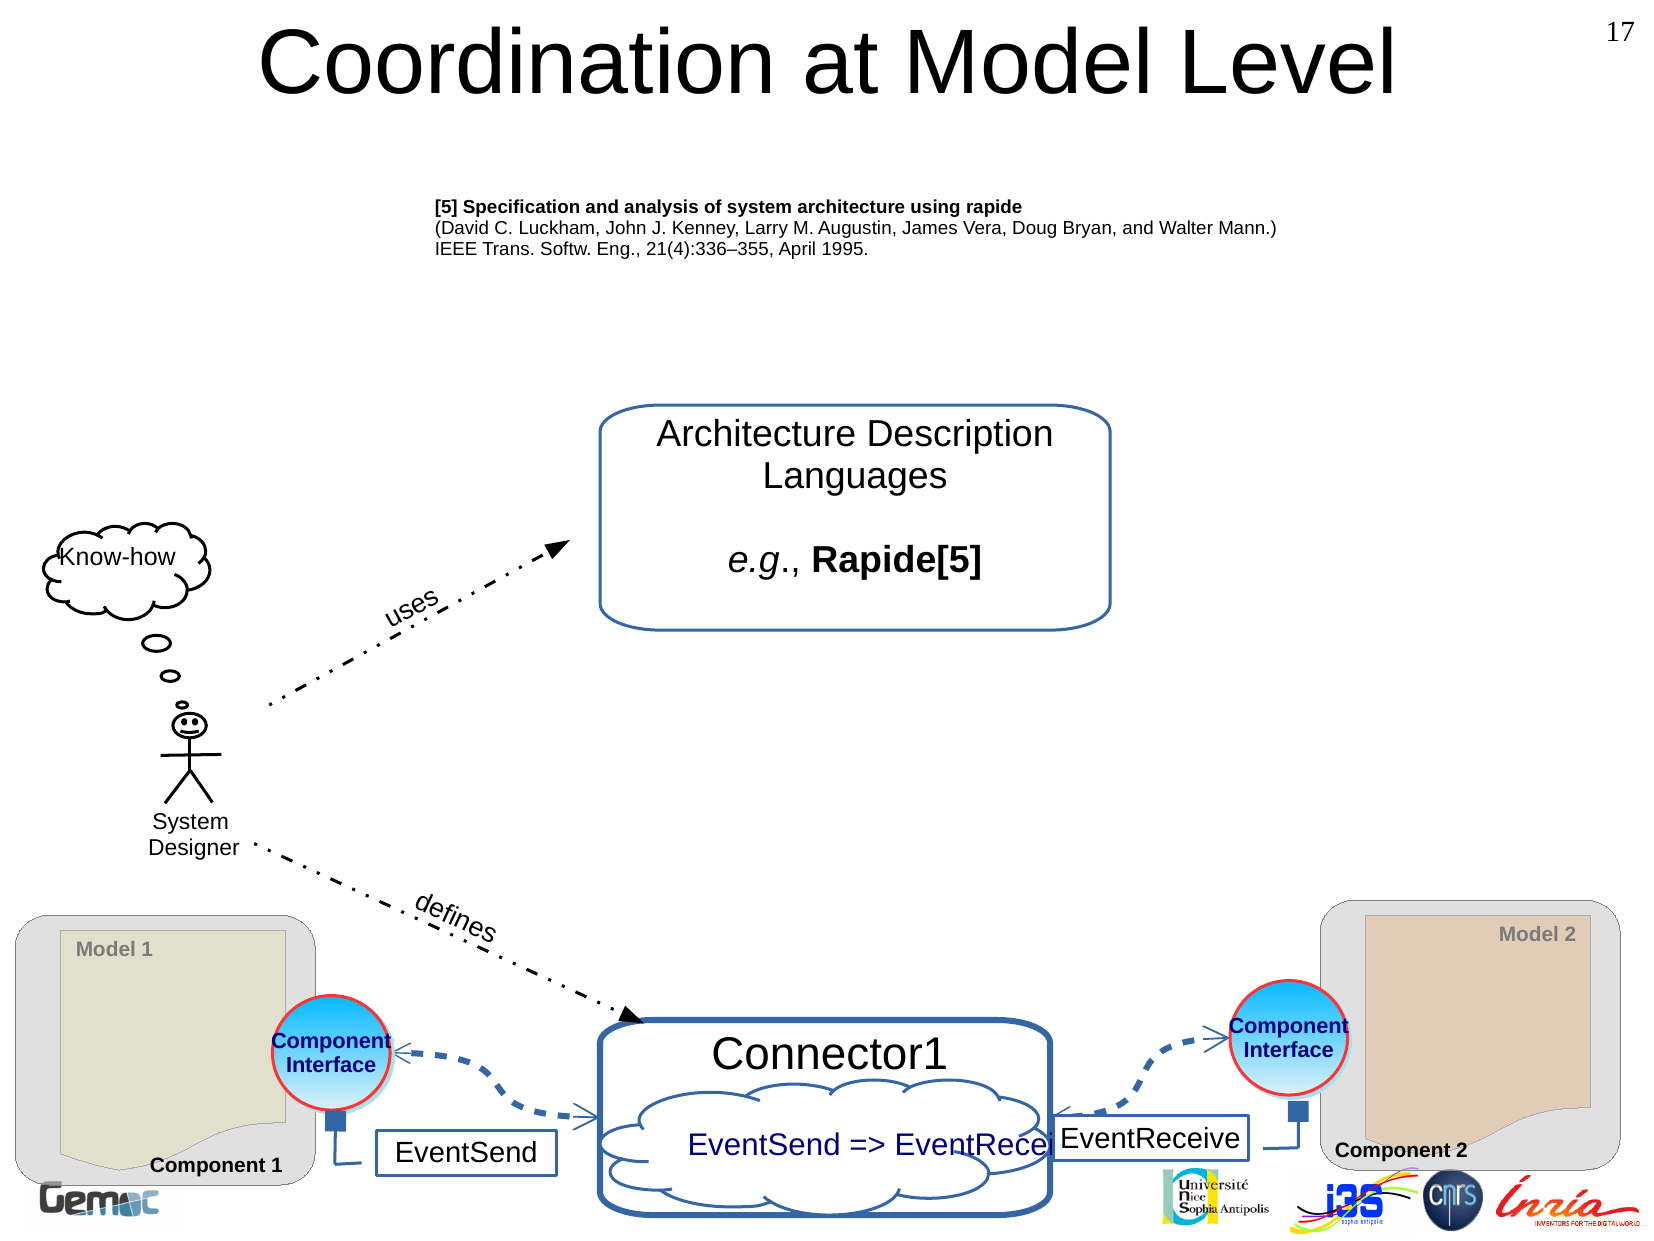

# Coordination at Model Level
17
[5] Specification and analysis of system architecture using rapide
(David C. Luckham, John J. Kenney, Larry M. Augustin, James Vera, Doug Bryan, and Walter Mann.)
IEEE Trans. Softw. Eng., 21(4):336–355, April 1995.
Architecture Description
Languages
e.g., Rapide[5]
Know-how
uses
System
Designer
defines
Model 2
Model 1
Component
Interface
Component
Interface
Connector1
 EventSend => EventReceive
EventReceive
EventSend
Component 2
Component 1
Language 2
Language 2
Language 2
Language 2
Language 2
Language 2
 generates
 generates
 generates
 generates
 generates
 generates
Conforms to
Conforms to
Conforms to
Conforms to
Conforms to
Conforms to
System
Designer
System
Designer
System
Designer
System
Designer
System
Designer
System
Designer
defines
defines
defines
defines
defines
defines
Model 1
Model 2
Model 3
Model 1
Model 2
Model 3
Model 1
Model 2
Model 3
Model 1
Model 2
Model 3
Model 1
Model 2
Model 3
Model 1
Model 2
Model 3
 Coordination
/
Communication
 Coordination
/
Communication
 Coordination
/
Communication
 Coordination
/
Communication
 Coordination
/
Communication
 Coordination
/
Communication
Model A
Model B
Model B
Model A
Model B
Model B
Model A
Model B
Model B
Model A
Model B
Model B
Model A
Model B
Model B
Model A
Model B
Model B